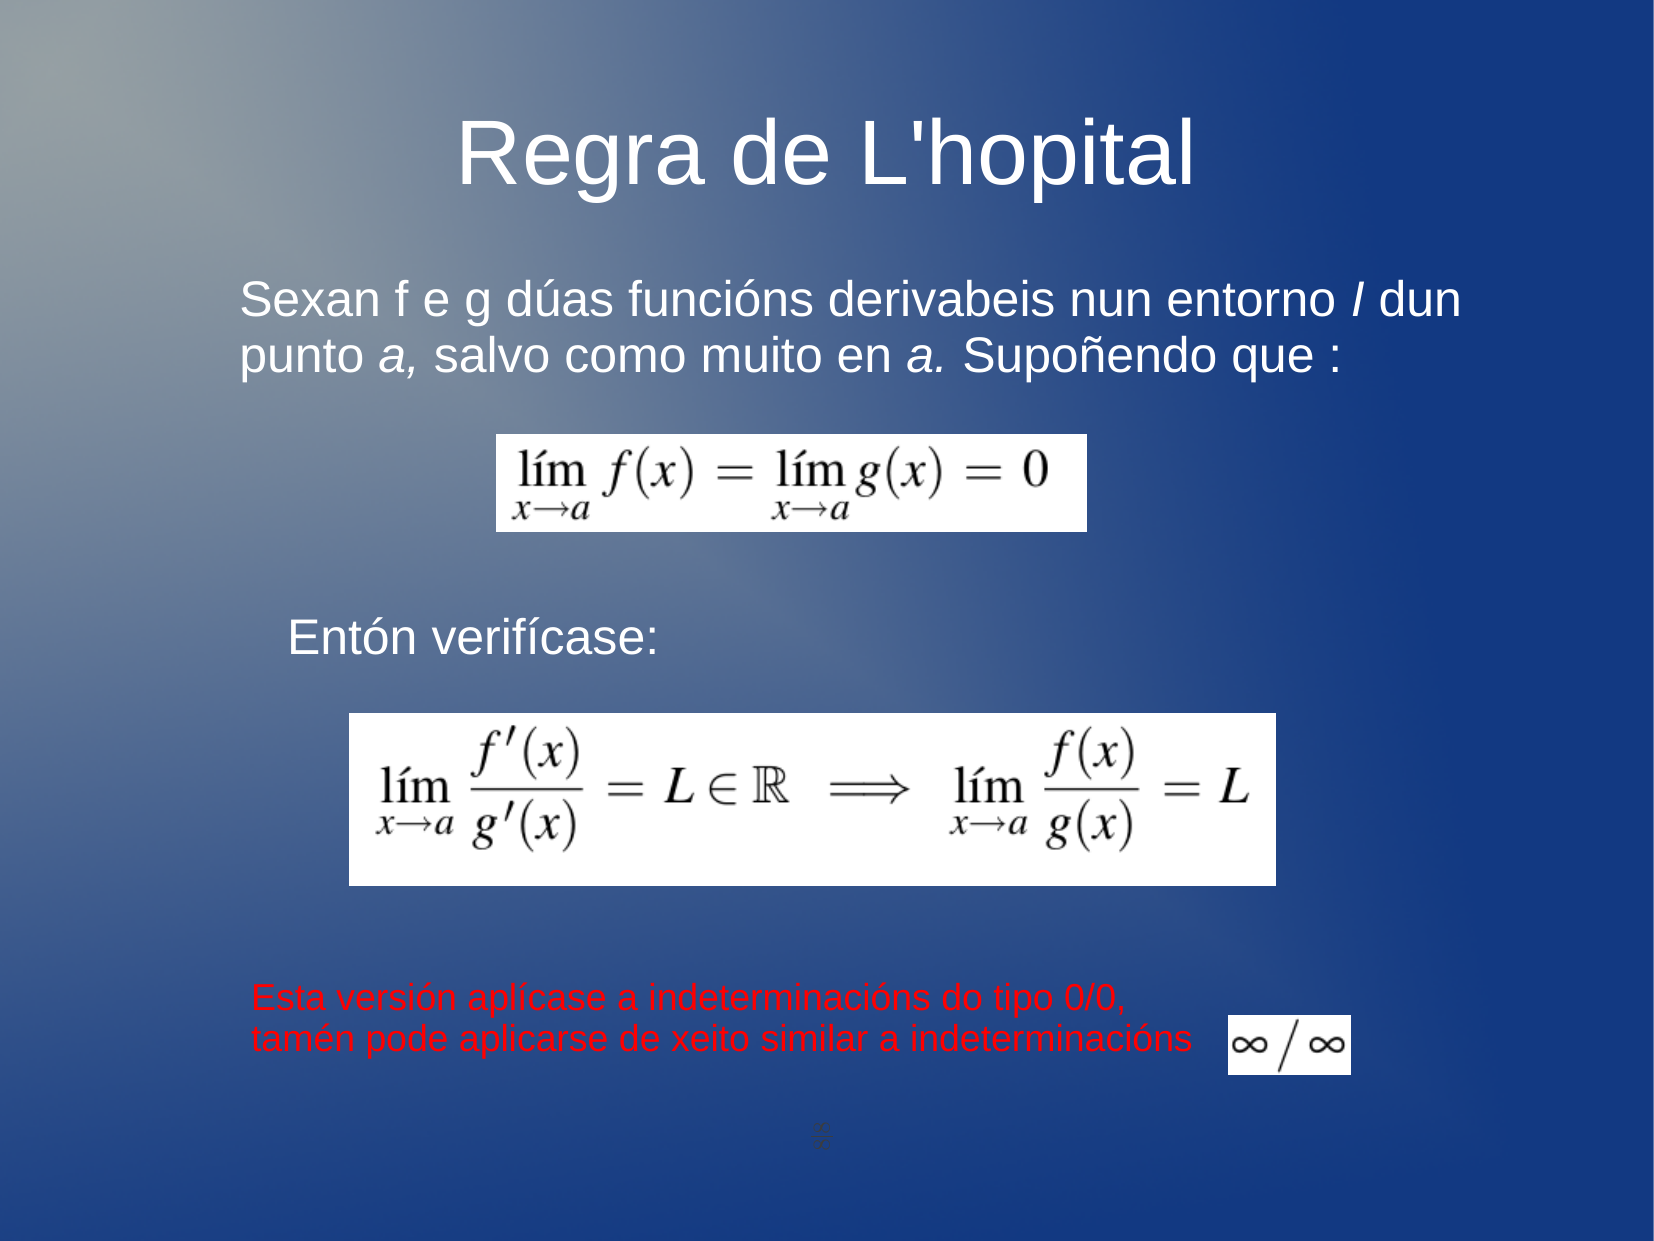

# Regra de L'hopital
Sexan f e g dúas funcións derivabeis nun entorno I dun punto a, salvo como muito en a. Supoñendo que :
Entón verifícase:
Esta versión aplícase a indeterminacións do tipo 0/0,
tamén pode aplicarse de xeito similar a indeterminacións